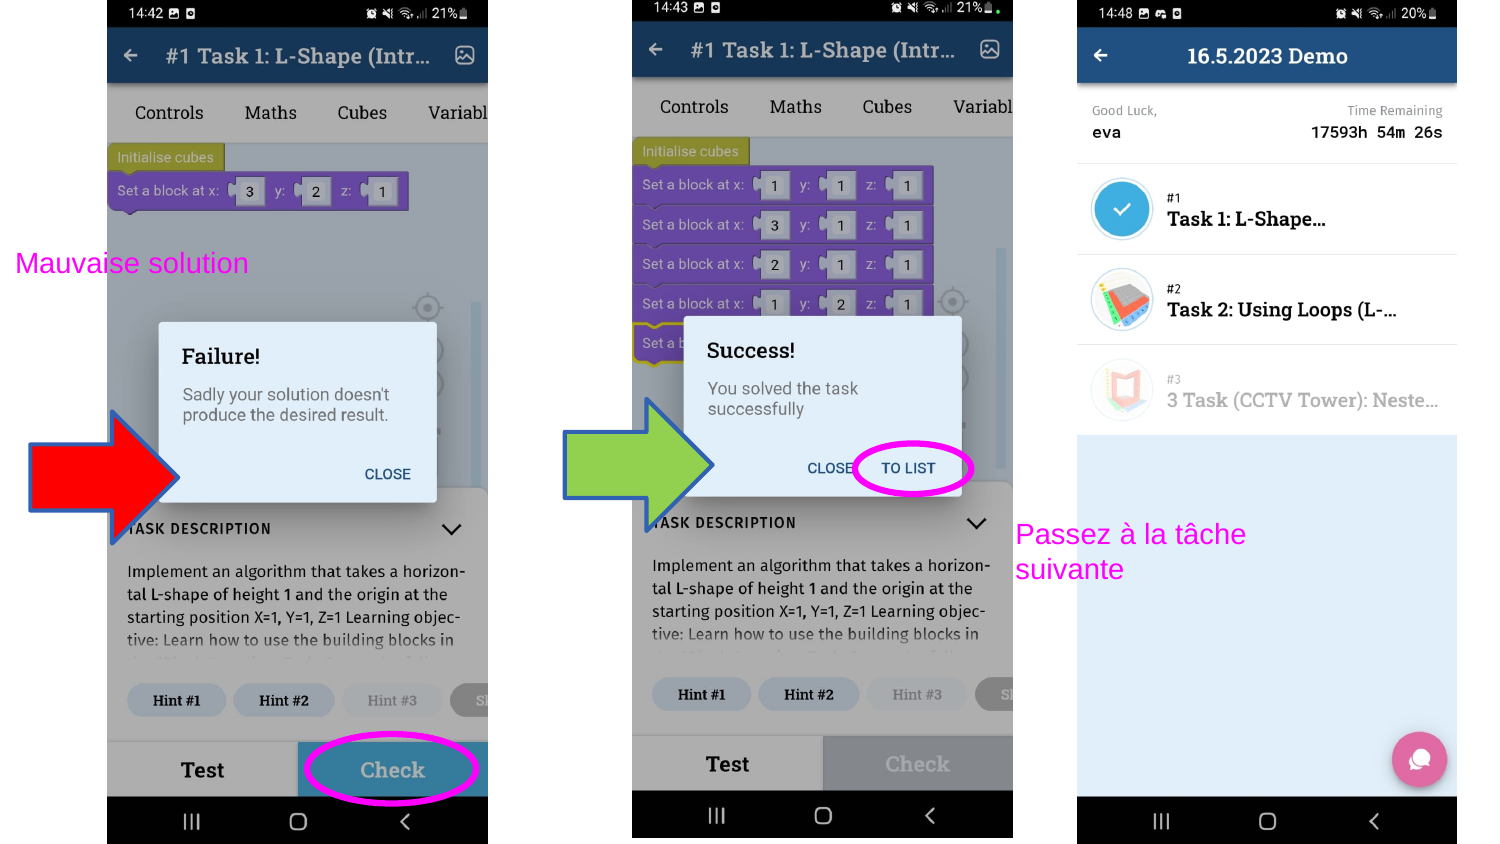

Mauvaise solution
Passez à la tâche suivante